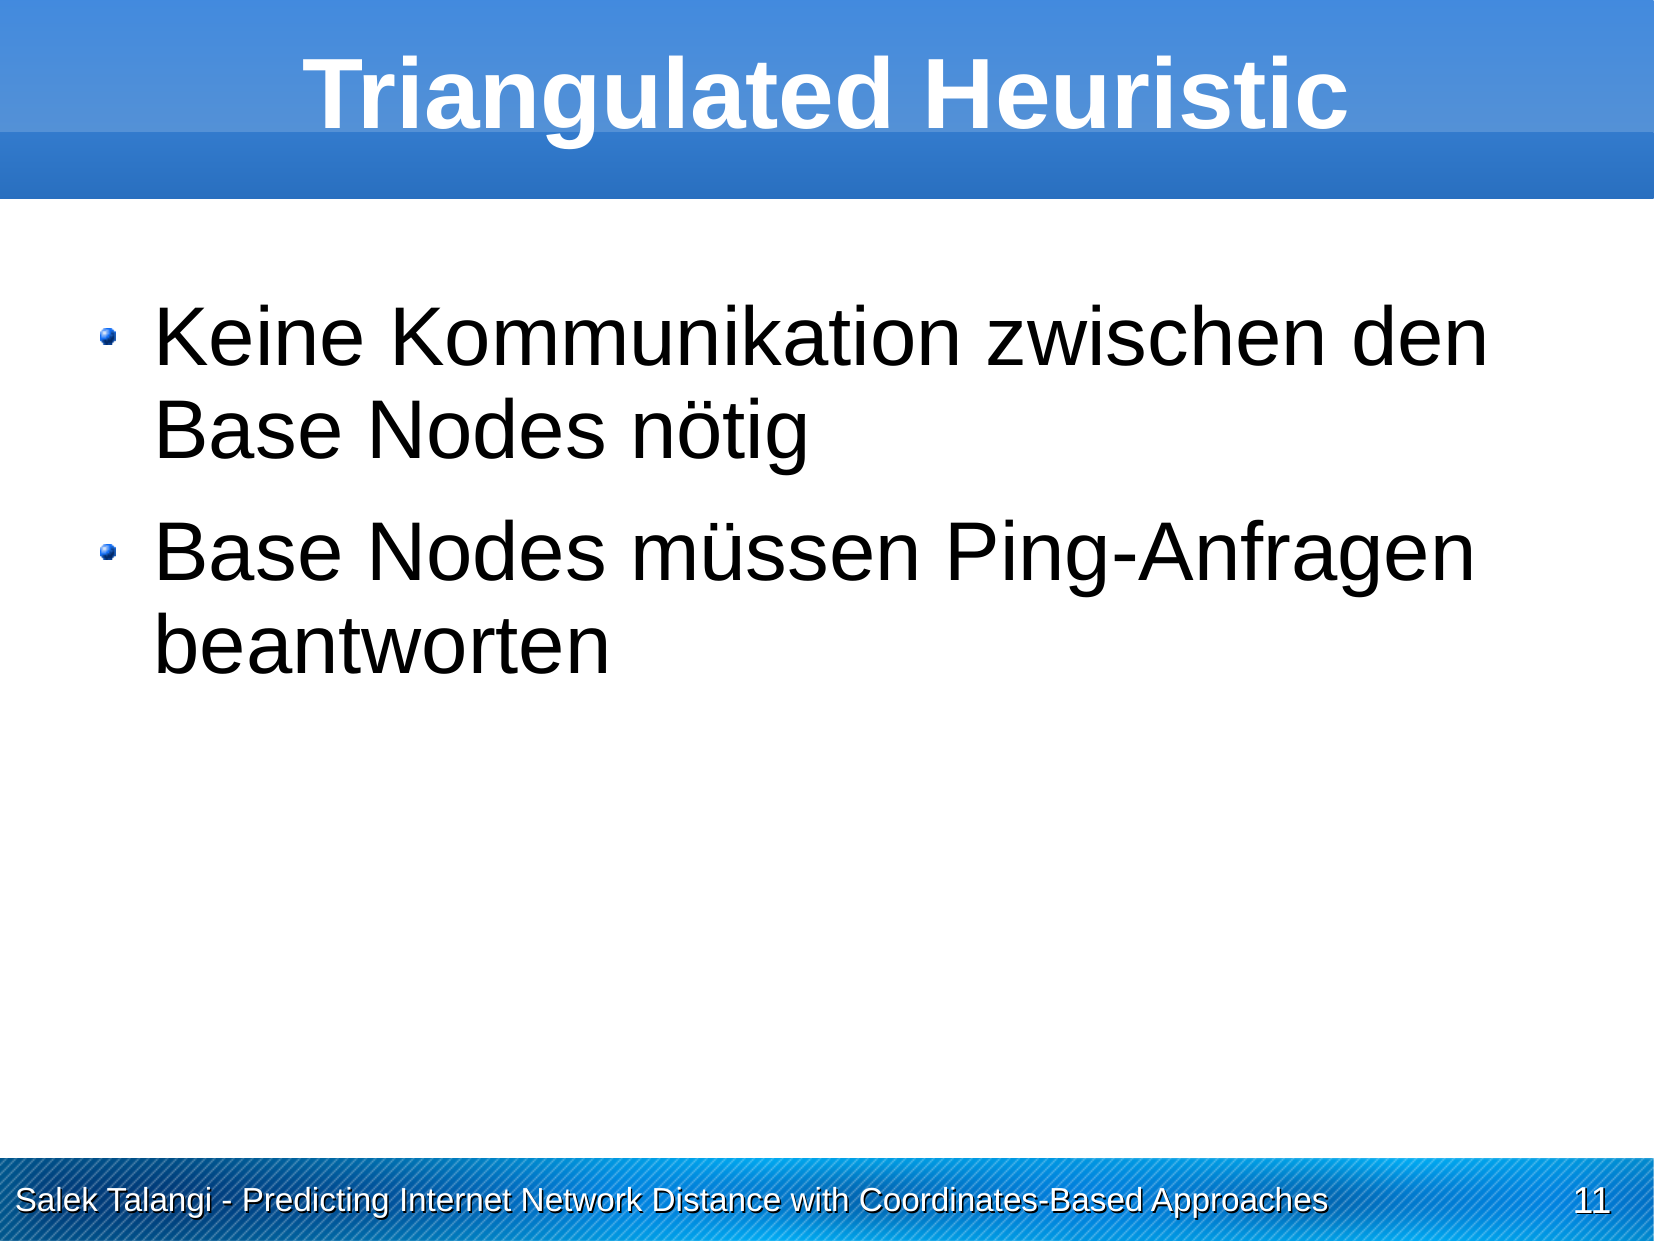

# Triangulated Heuristic
Keine Kommunikation zwischen den Base Nodes nötig
Base Nodes müssen Ping-Anfragen beantworten